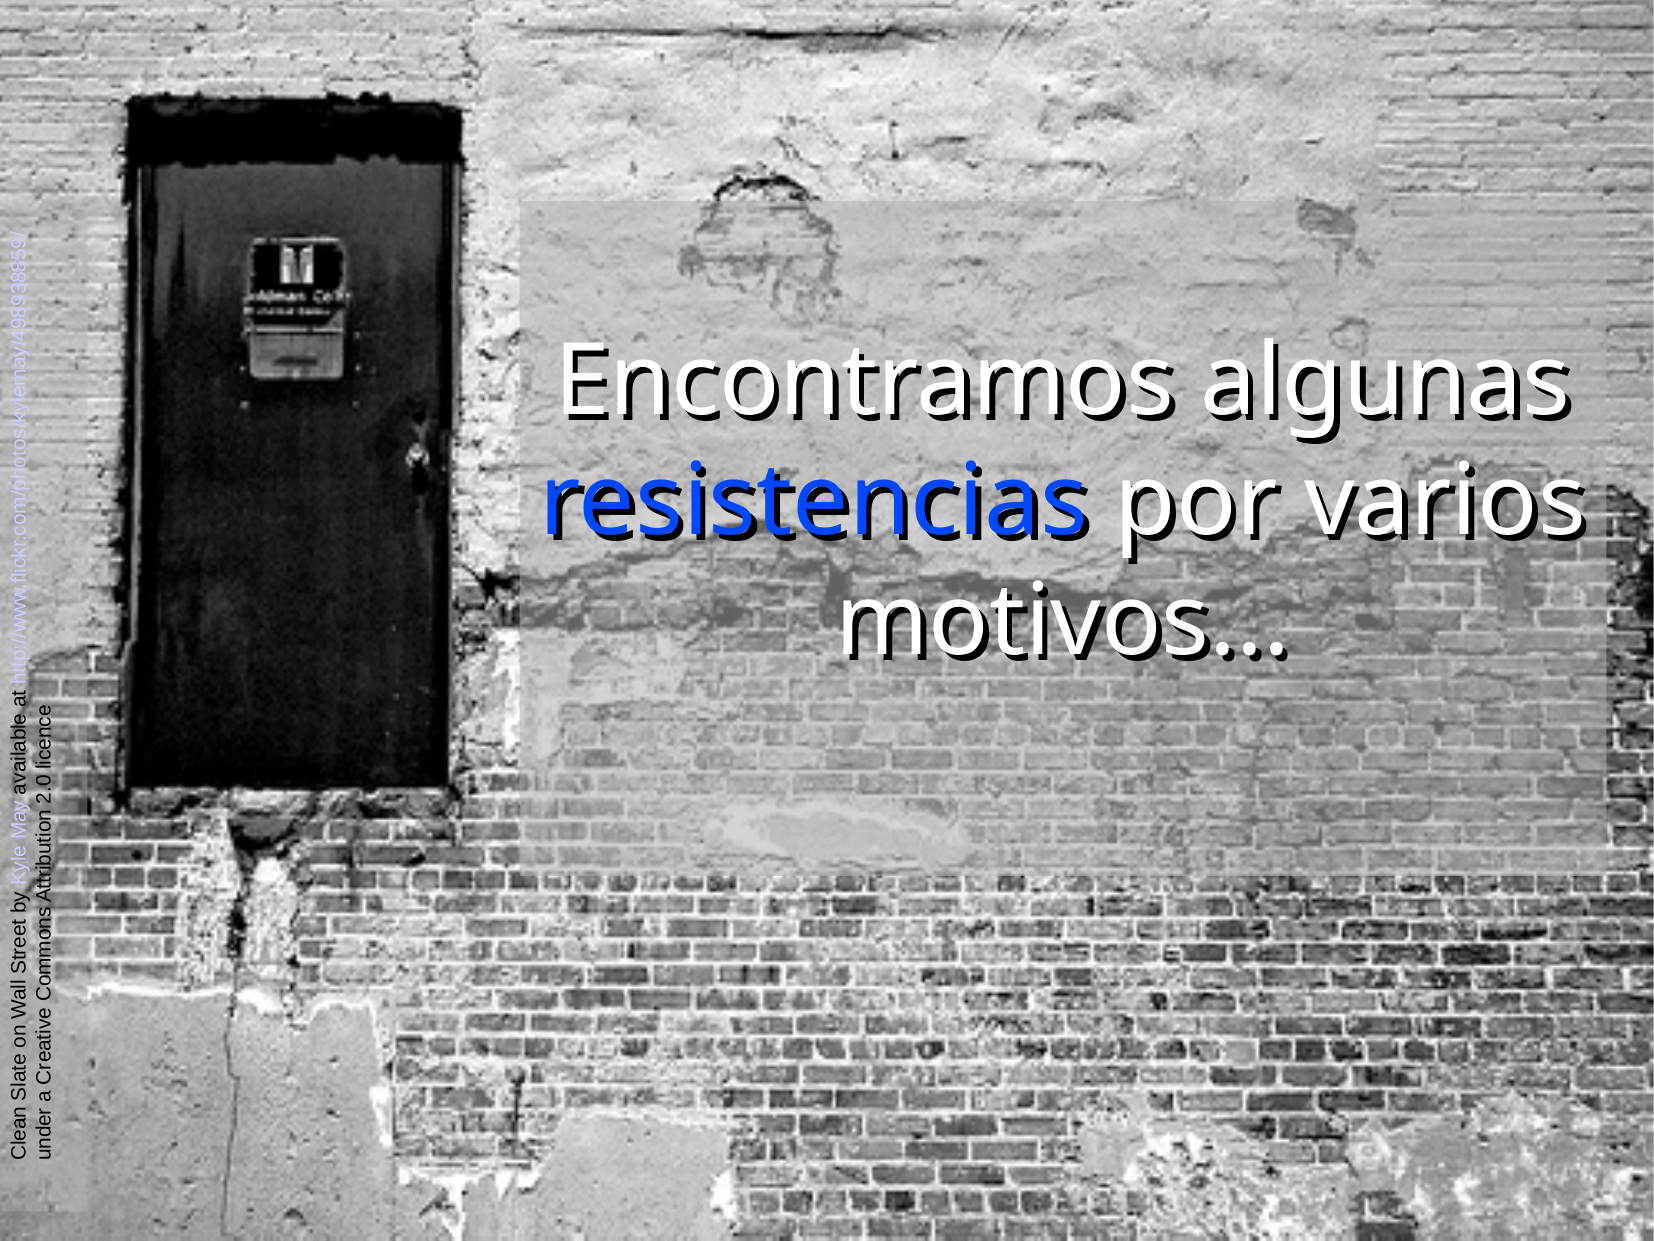

# Encontramos algunas resistencias por varios motivos...
Clean Slate on Wall Street by Kyle May available at http://www.flickr.com/photos/kylemay/498938859/
under a Creative Commons Attribution 2.0 licence